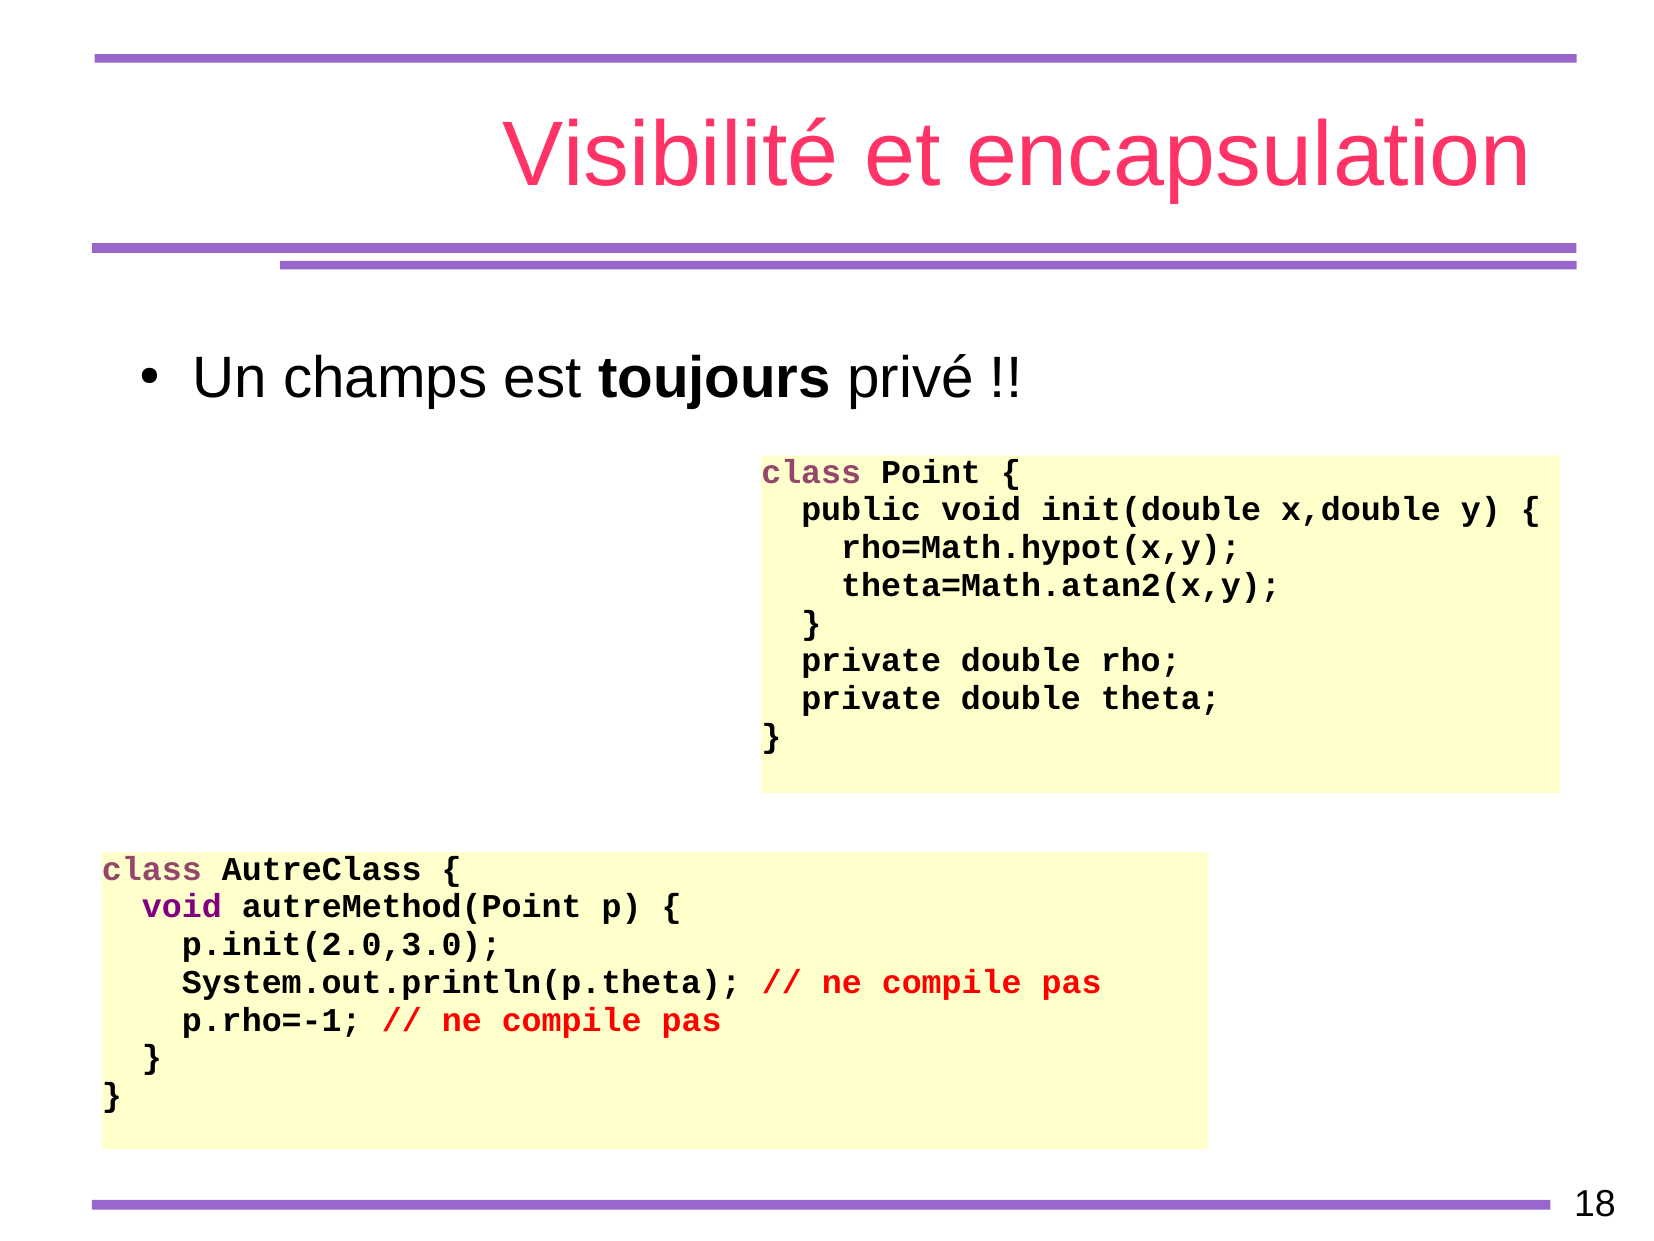

# Visibilité et encapsulation
Un champs est toujours privé !!
class Point {
 public void init(double x,double y) {
 rho=Math.hypot(x,y);
 theta=Math.atan2(x,y);
 }
 private double rho;
 private double theta;
}
class AutreClass {
 void autreMethod(Point p) {
 p.init(2.0,3.0);
 System.out.println(p.theta); // ne compile pas
 p.rho=-1; // ne compile pas
 }
}